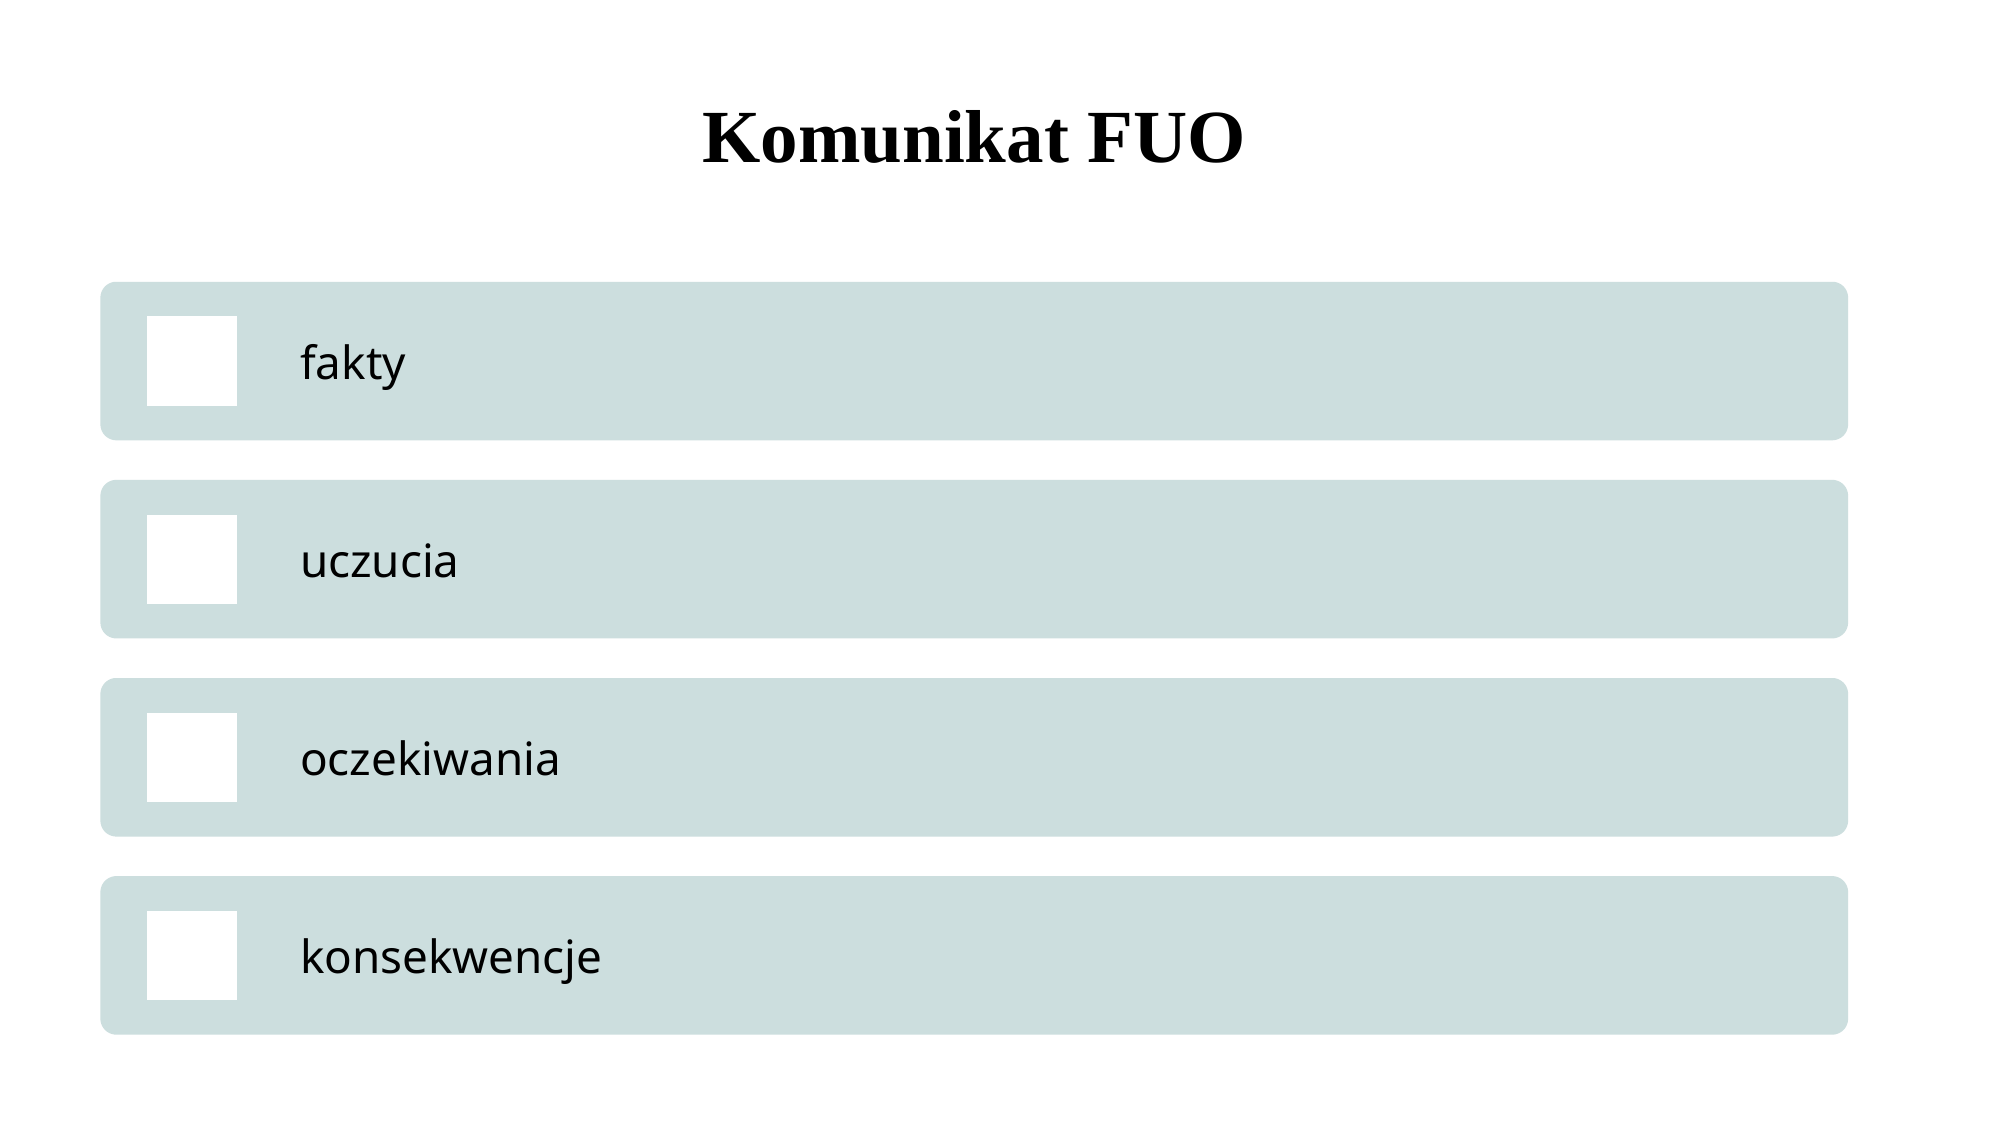

# Komunikat FUO
fakty
uczucia
oczekiwania
konsekwencje